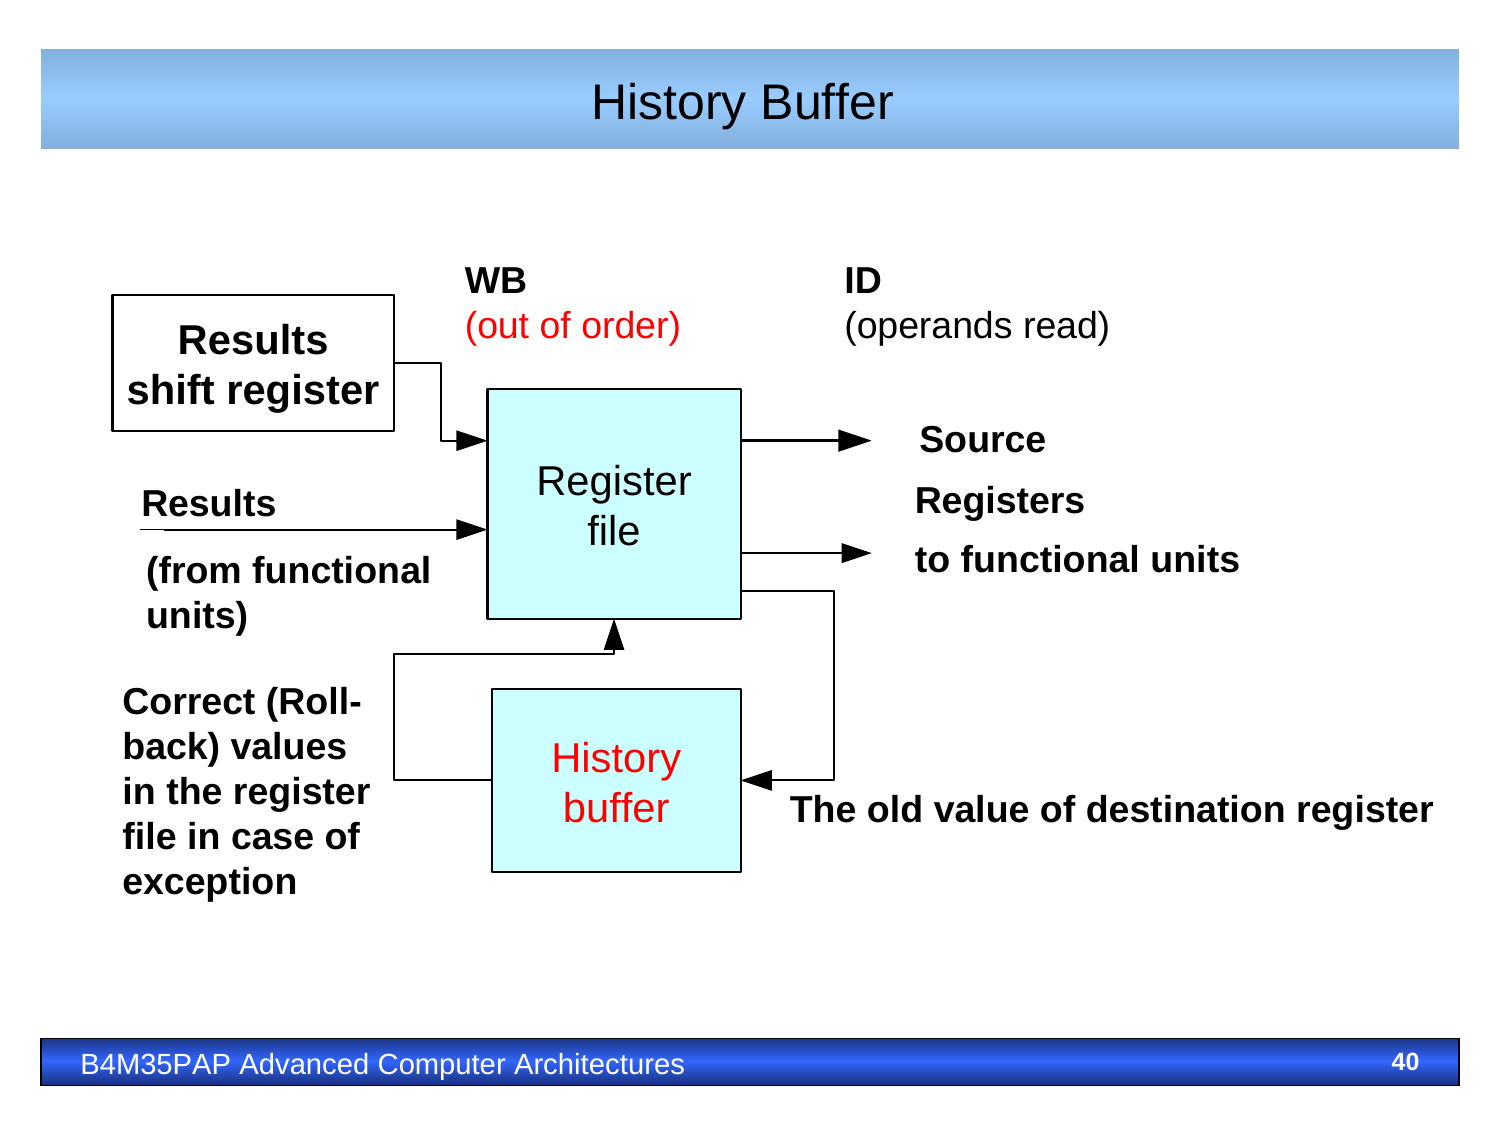

# History Buffer
WB
(out of order)
ID
(operands read)
Results
shift register
Register
file
Source
Registers
Results
to functional units
(from functional units)
Correct (Roll-back) values in the register file in case of exception
History
buffer
The old value of destination register